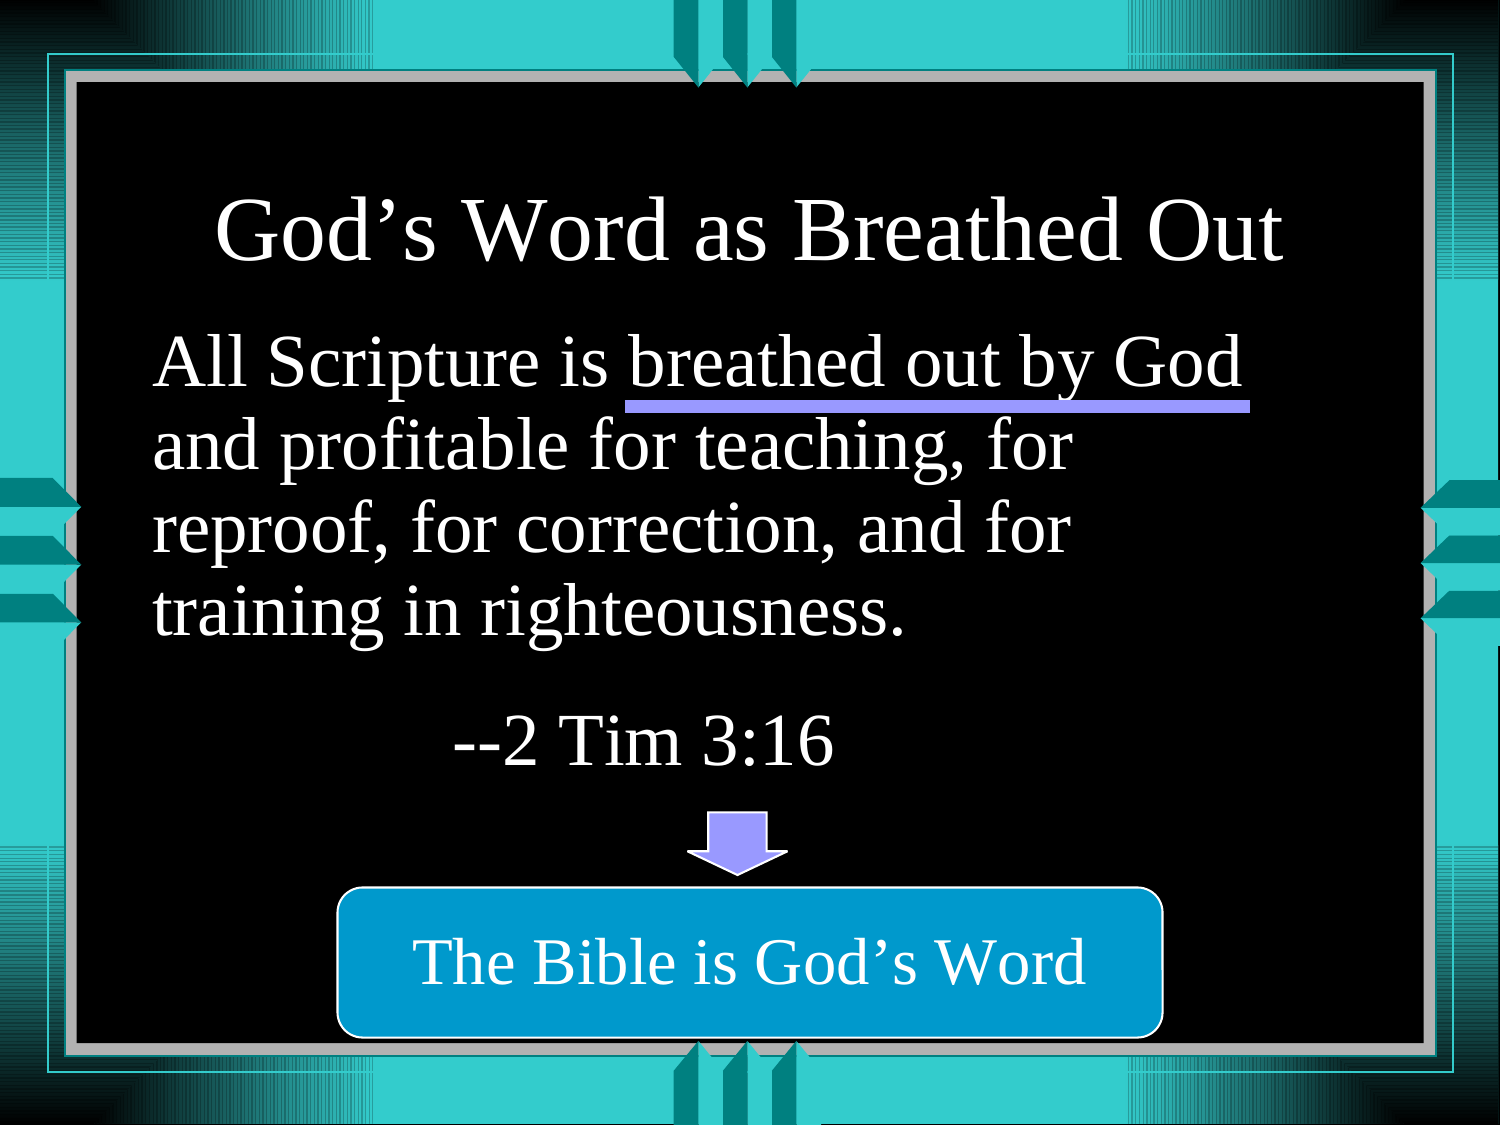

# God’s Word as Breathed Out
All Scripture is breathed out by God and profitable for teaching, for reproof, for correction, and for training in righteousness.
		--2 Tim 3:16
The Bible is God’s Word